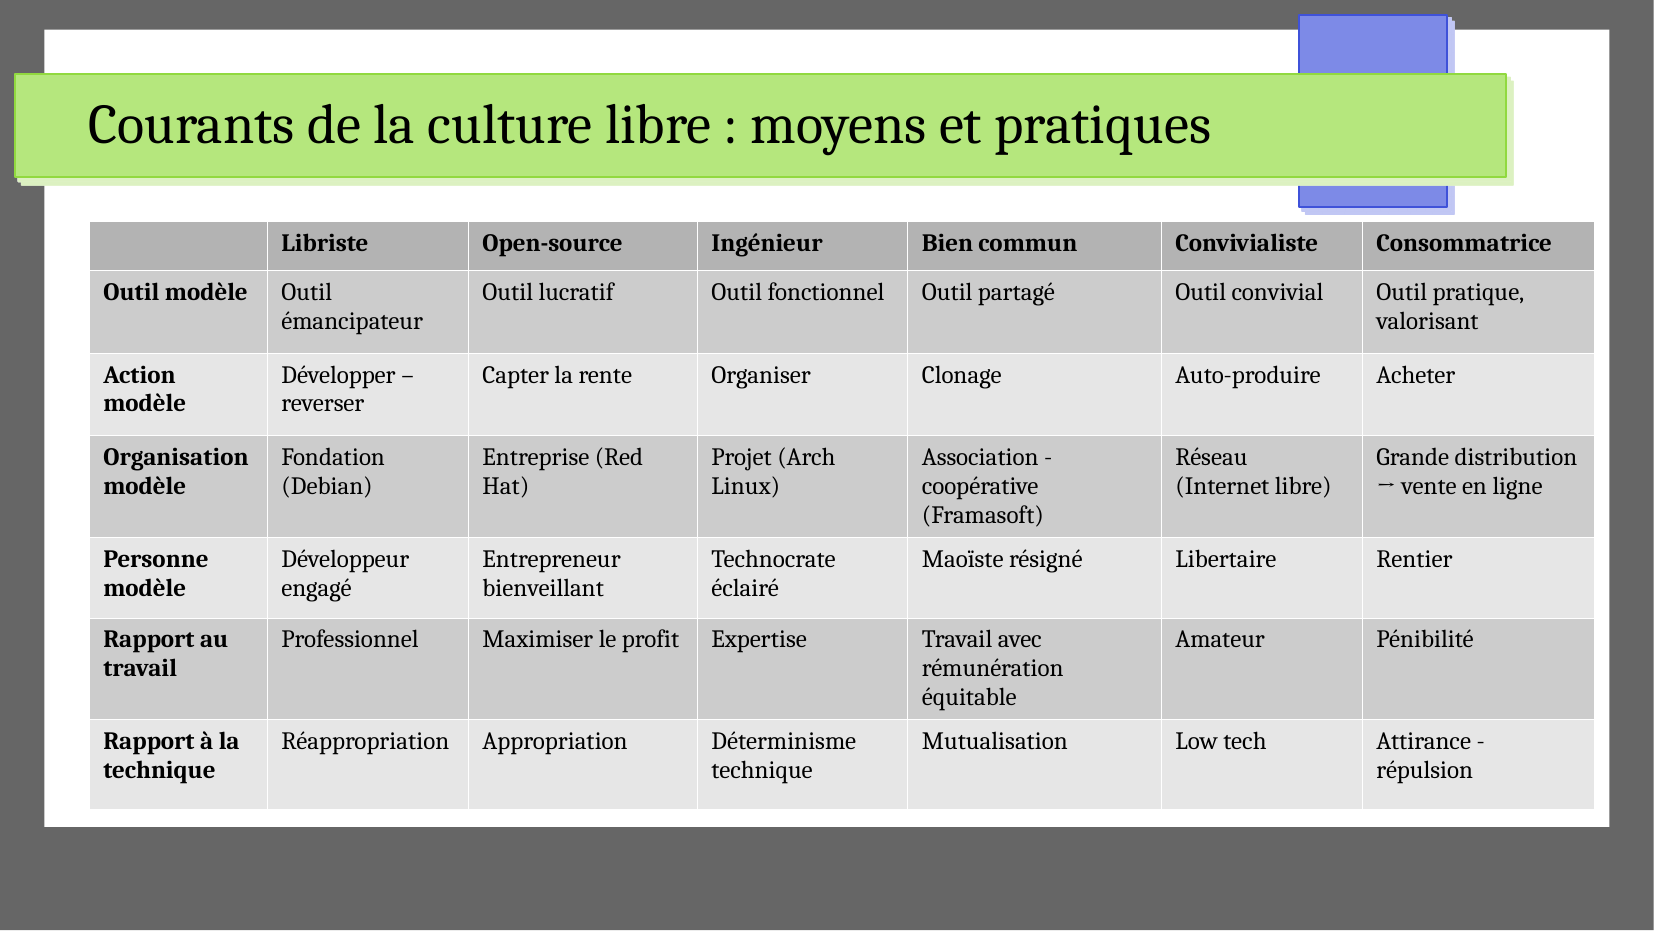

# Courants de la culture libre : moyens et pratiques
| | Libriste | Open-source | Ingénieur | Bien commun | Convivialiste | Consommatrice |
| --- | --- | --- | --- | --- | --- | --- |
| Outil modèle | Outil émancipateur | Outil lucratif | Outil fonctionnel | Outil partagé | Outil convivial | Outil pratique, valorisant |
| Action modèle | Développer – reverser | Capter la rente | Organiser | Clonage | Auto-produire | Acheter |
| Organisation modèle | Fondation (Debian) | Entreprise (Red Hat) | Projet (Arch Linux) | Association - coopérative (Framasoft) | Réseau (Internet libre) | Grande distribution → vente en ligne |
| Personne modèle | Développeur engagé | Entrepreneur bienveillant | Technocrate éclairé | Maoïste résigné | Libertaire | Rentier |
| Rapport au travail | Professionnel | Maximiser le profit | Expertise | Travail avec rémunération équitable | Amateur | Pénibilité |
| Rapport à la technique | Réappropriation | Appropriation | Déterminisme technique | Mutualisation | Low tech | Attirance - répulsion |